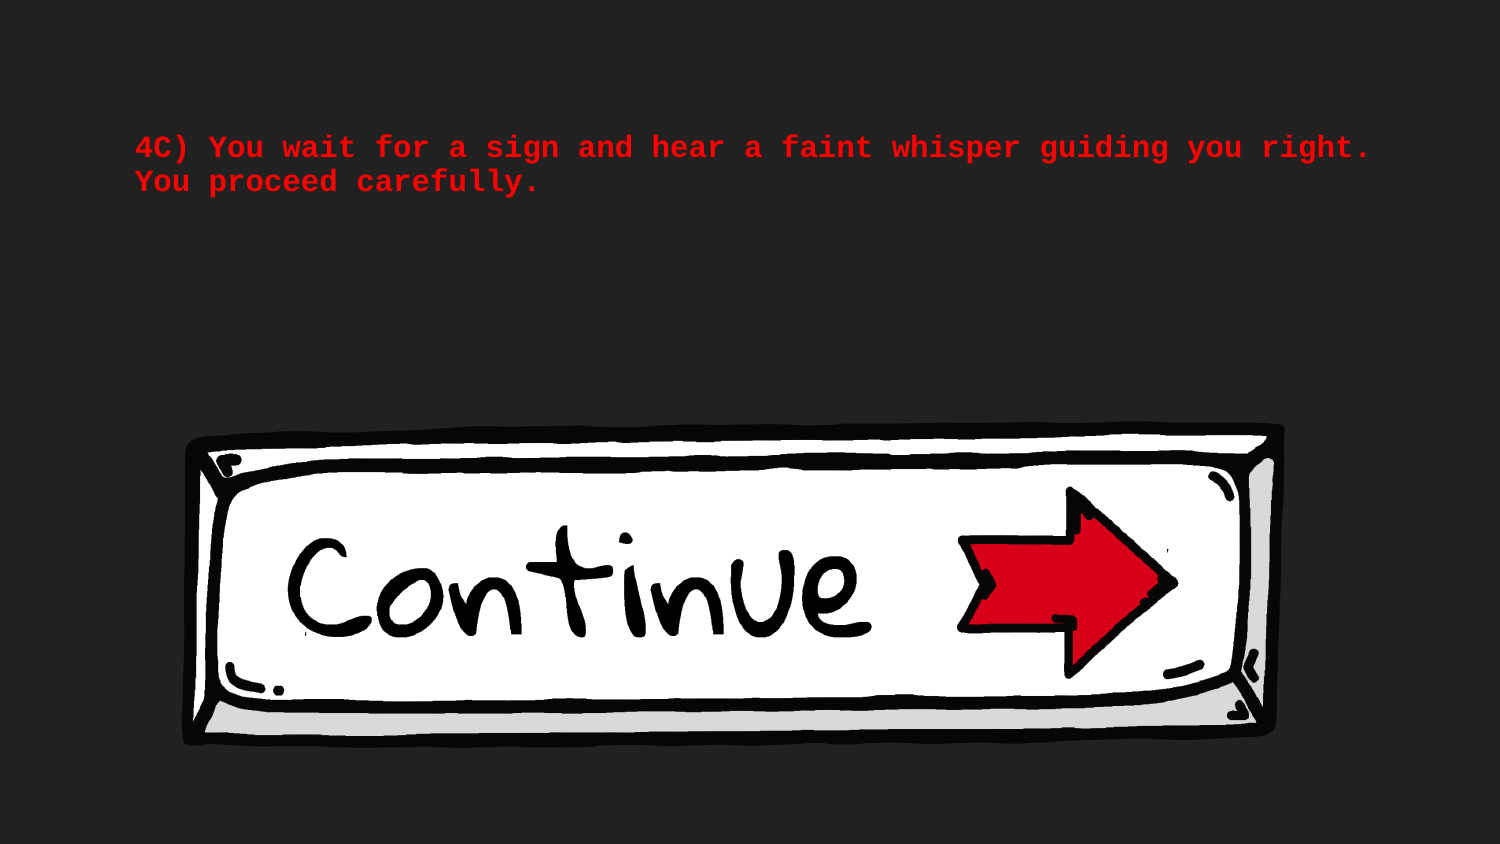

# 4C) You wait for a sign and hear a faint whisper guiding you right. You proceed carefully.